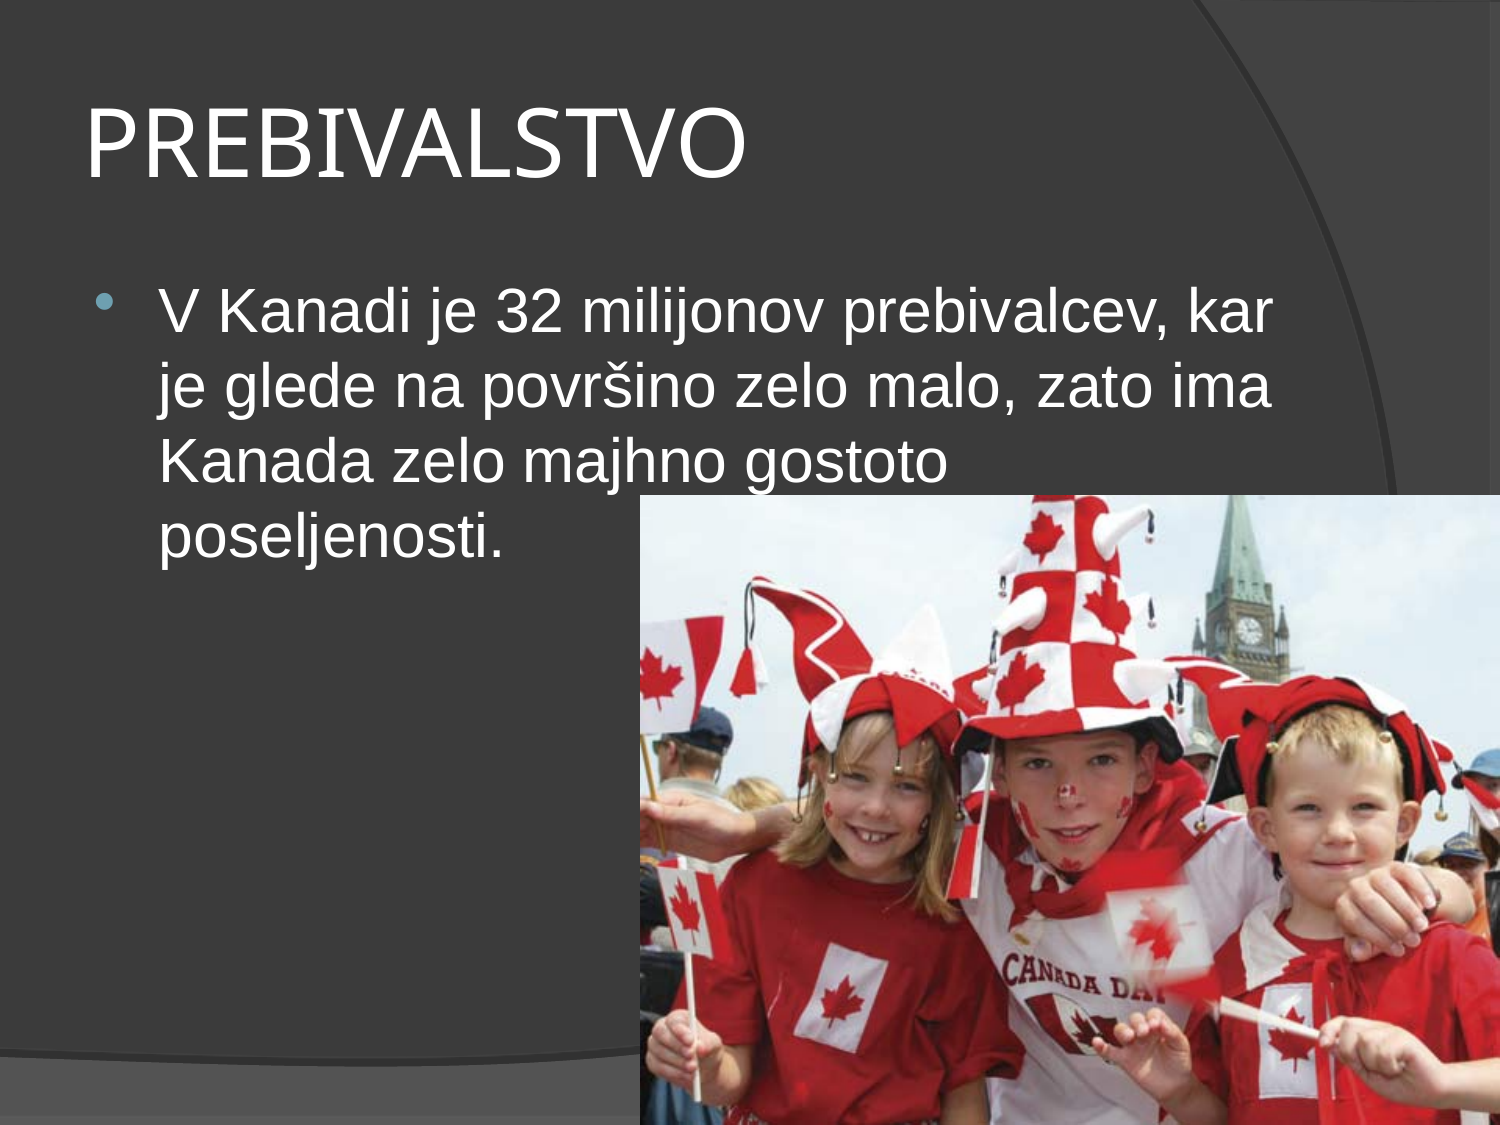

# PREBIVALSTVO
V Kanadi je 32 milijonov prebivalcev, kar je glede na površino zelo malo, zato ima Kanada zelo majhno gostoto poseljenosti.